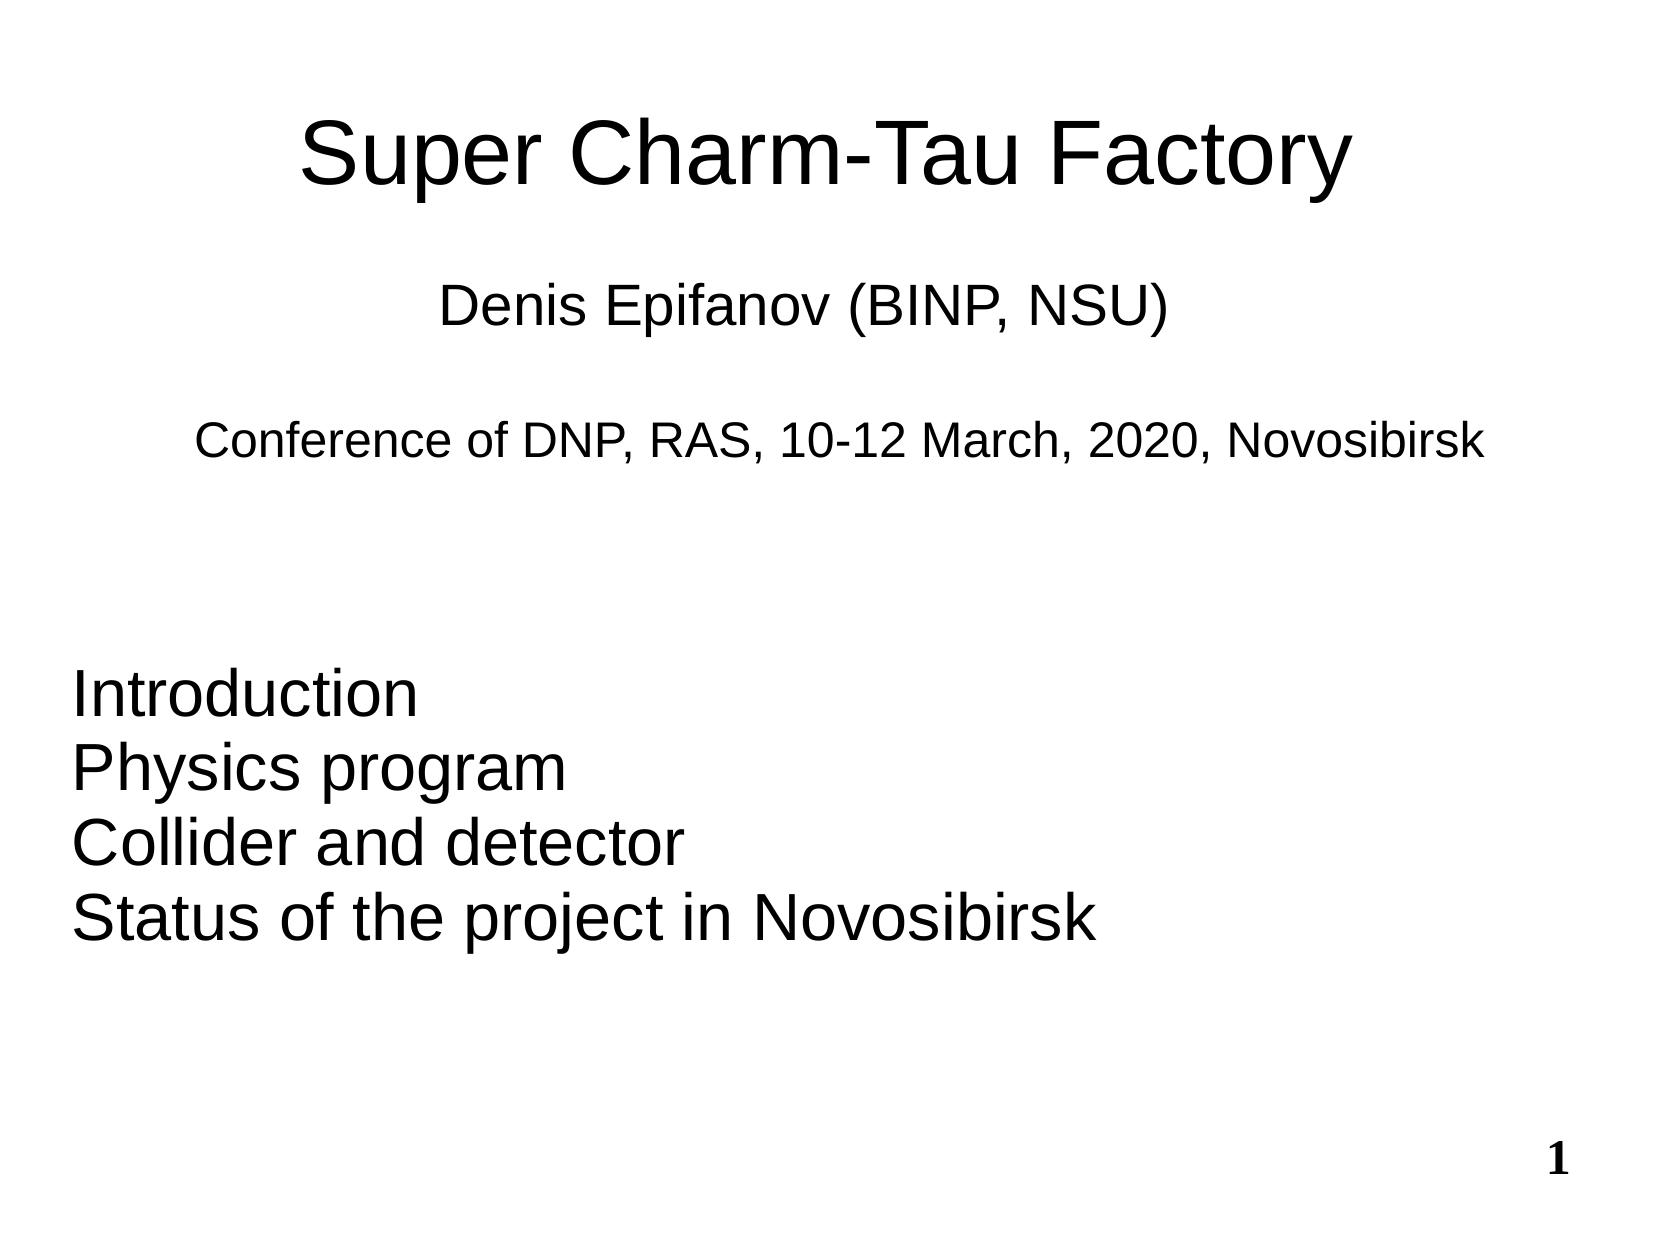

# Super Charm-Tau Factory
Denis Epifanov (BINP, NSU)
Conference of DNP, RAS, 10-12 March, 2020, Novosibirsk
Introduction
Physics program
Collider and detector
Status of the project in Novosibirsk
1